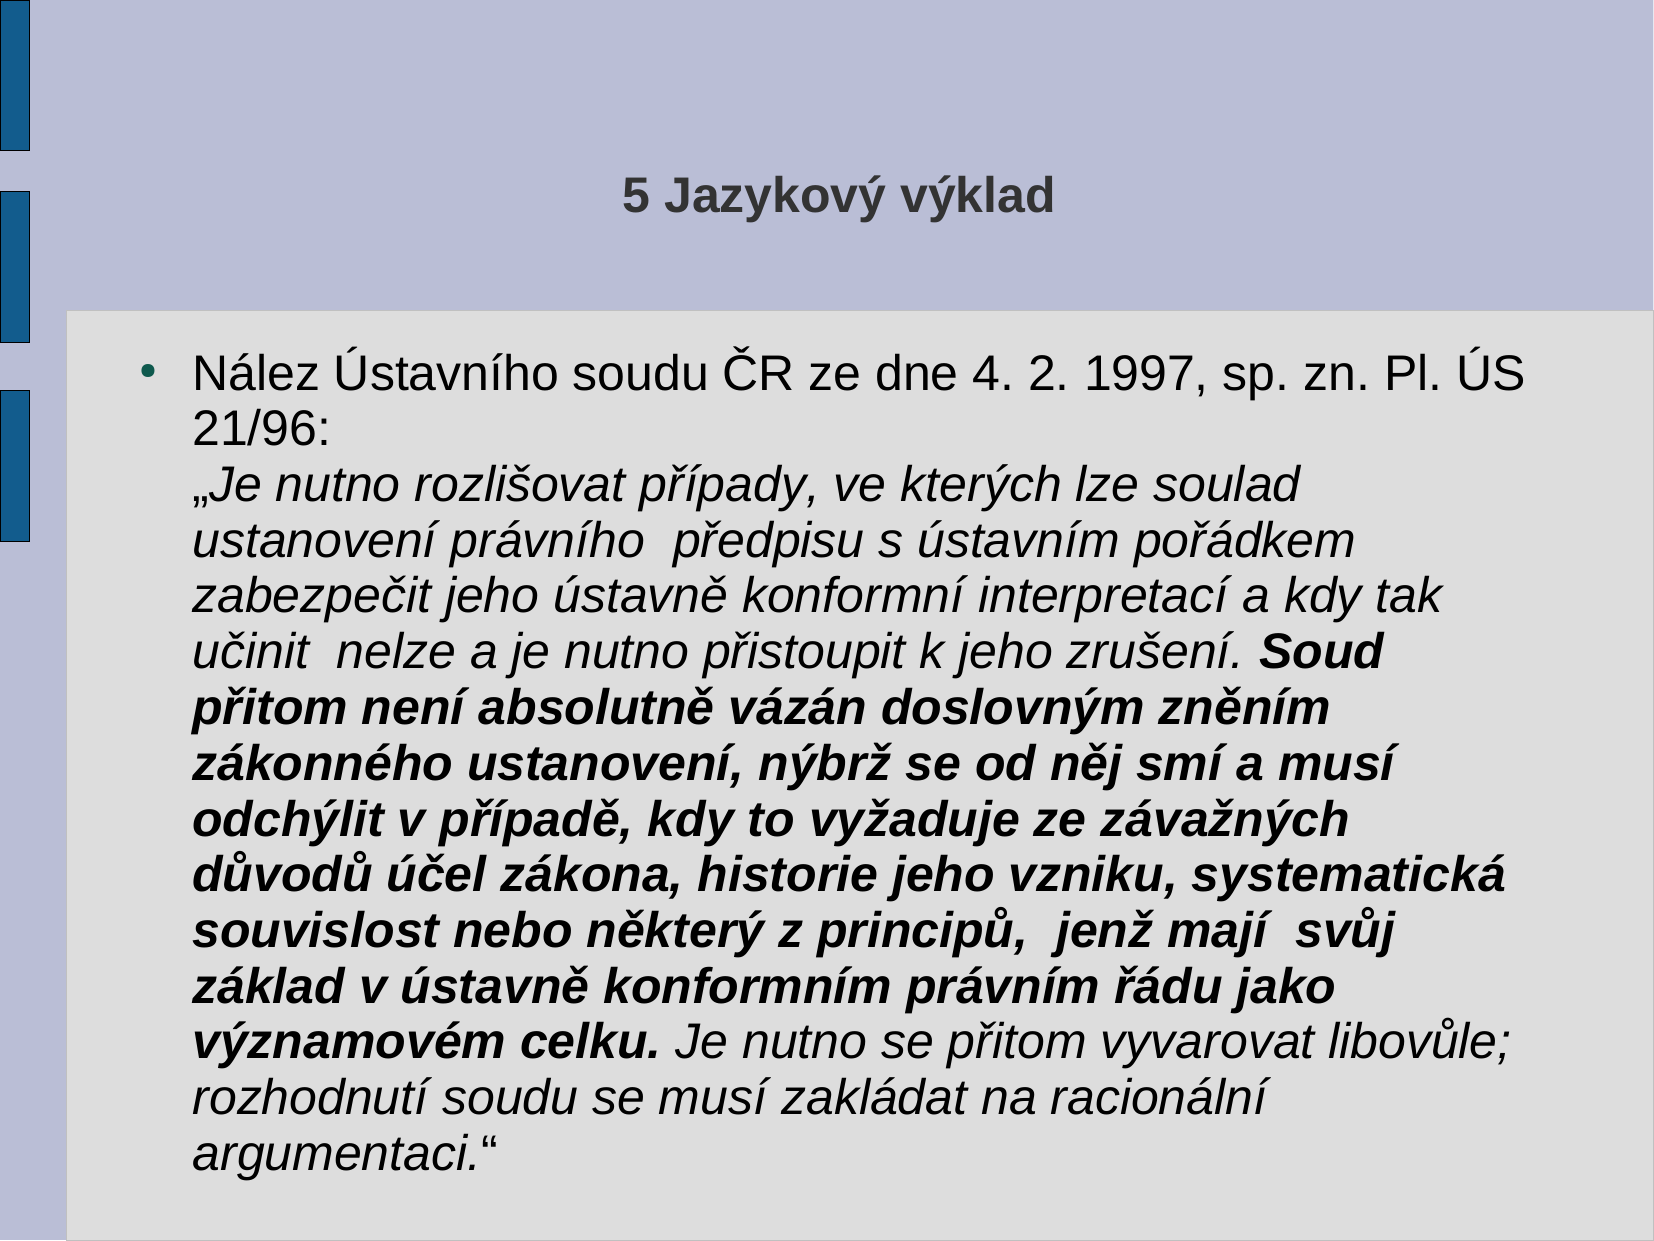

# 5 Jazykový výklad
Nález Ústavního soudu ČR ze dne 4. 2. 1997, sp. zn. Pl. ÚS 21/96:
„Je nutno rozlišovat případy, ve kterých lze soulad ustanovení právního předpisu s ústavním pořádkem zabezpečit jeho ústavně konformní interpretací a kdy tak učinit nelze a je nutno přistoupit k jeho zrušení. Soud přitom není absolutně vázán doslovným zněním zákonného ustanovení, nýbrž se od něj smí a musí odchýlit v případě, kdy to vyžaduje ze závažných důvodů účel zákona, historie jeho vzniku, systematická souvislost nebo některý z principů, jenž mají svůj základ v ústavně konformním právním řádu jako významovém celku. Je nutno se přitom vyvarovat libovůle; rozhodnutí soudu se musí zakládat na racionální argumentaci.“